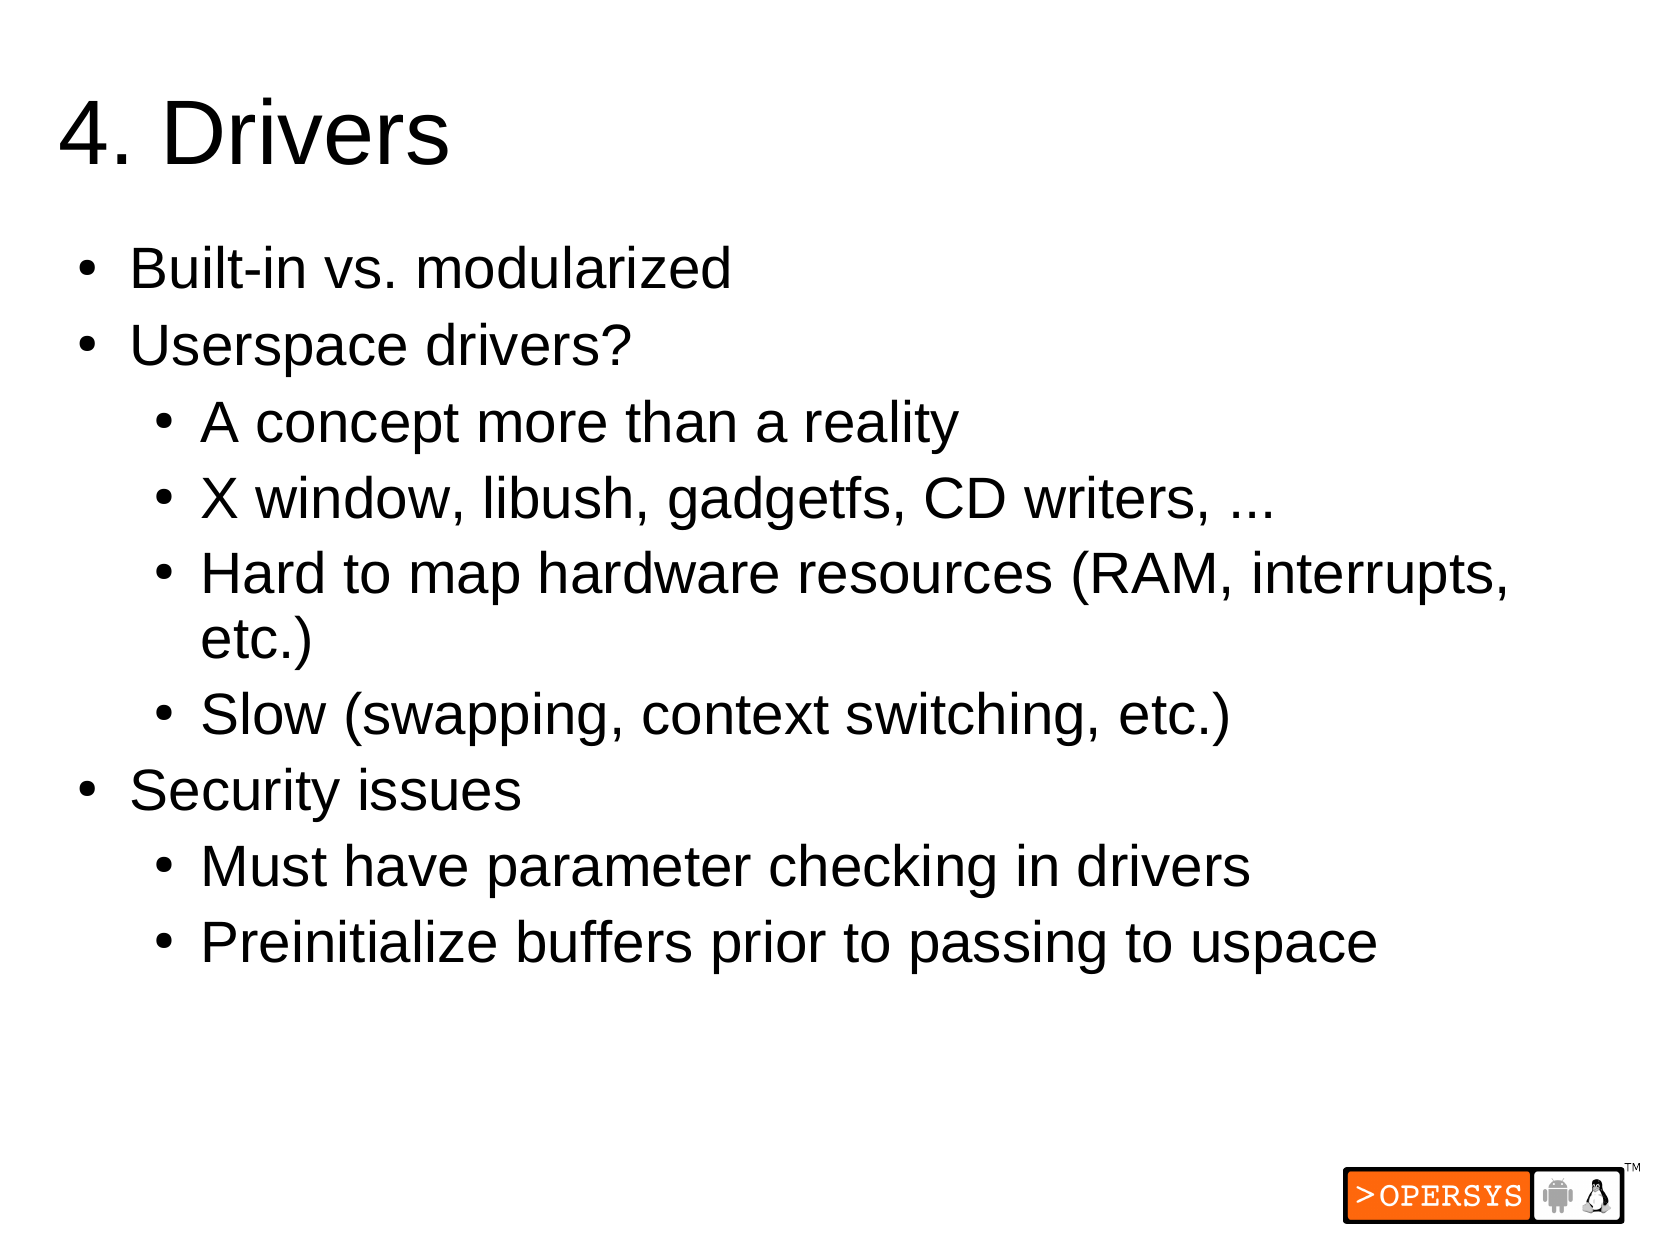

# 4. Drivers
Built-in vs. modularized
Userspace drivers?
A concept more than a reality
X window, libush, gadgetfs, CD writers, ...
Hard to map hardware resources (RAM, interrupts, etc.)
Slow (swapping, context switching, etc.)
Security issues
Must have parameter checking in drivers
Preinitialize buffers prior to passing to uspace